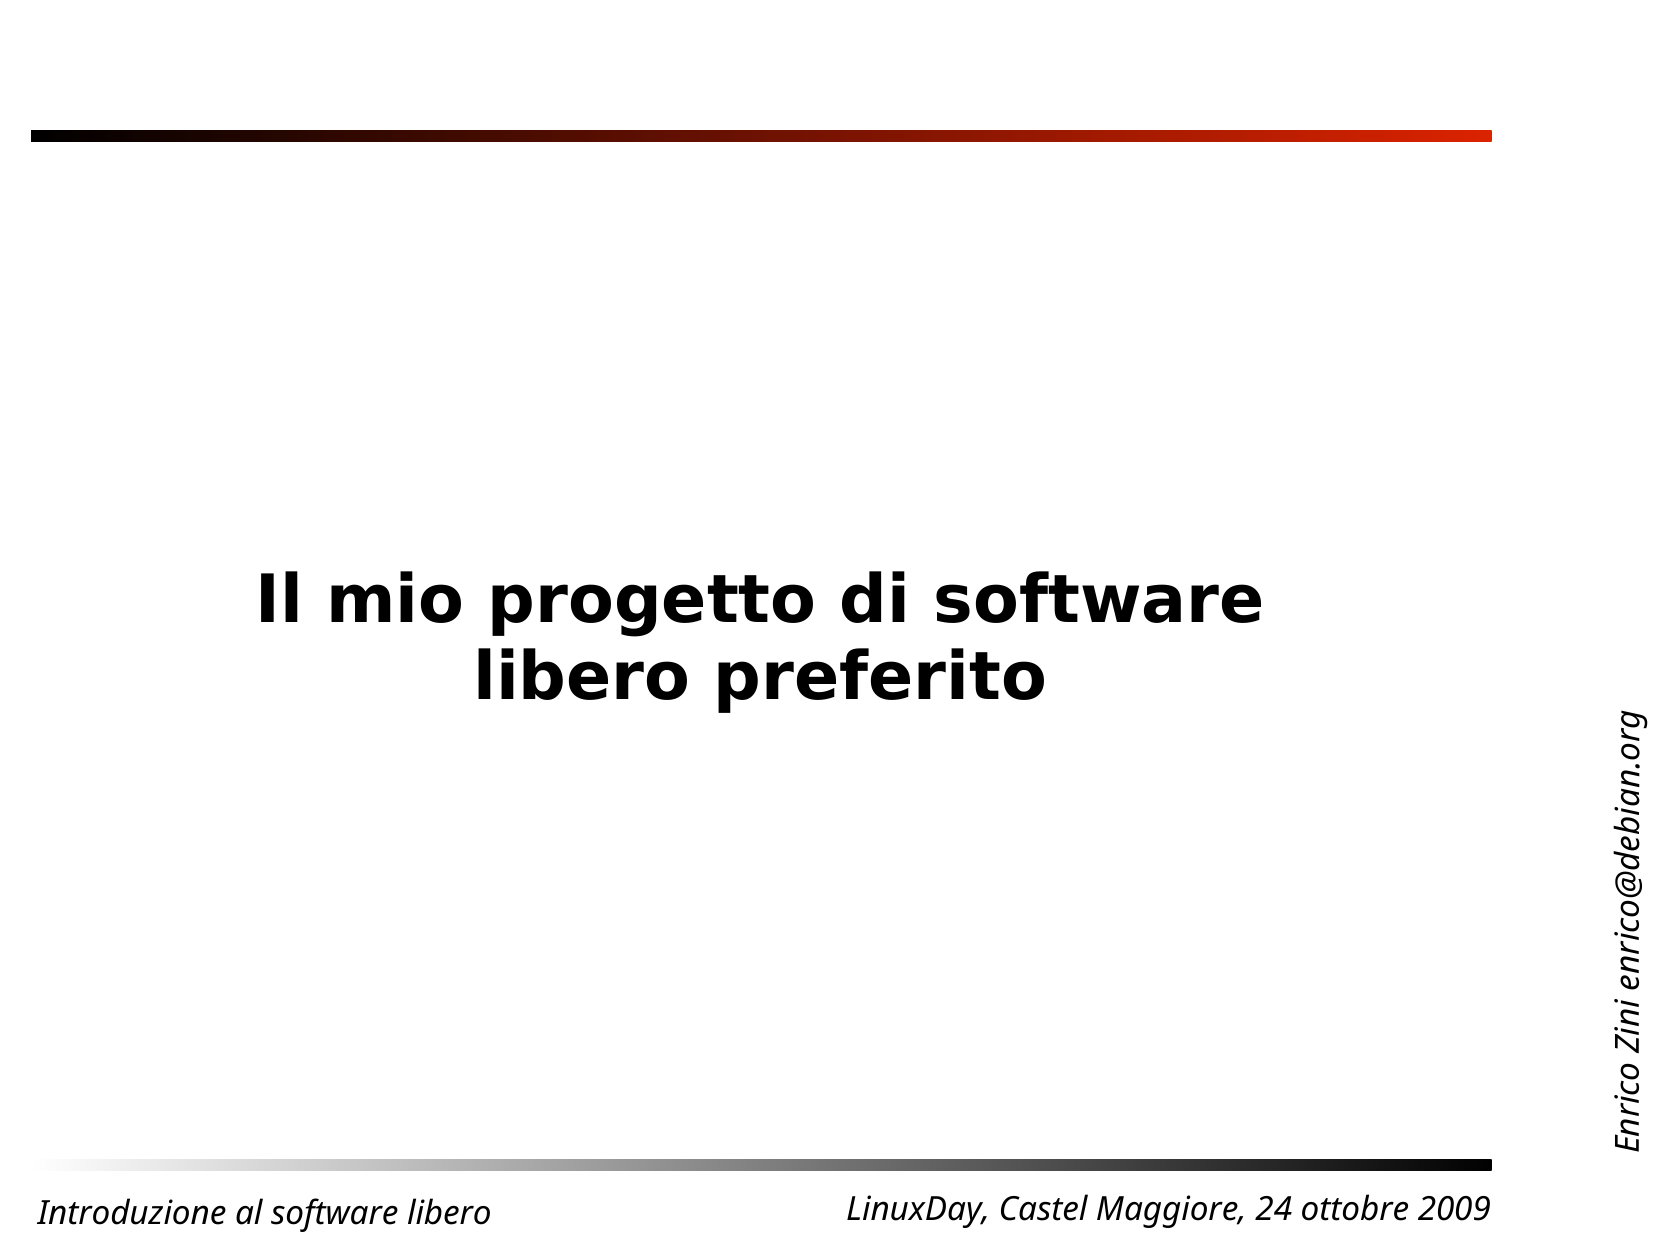

Il mio progetto di software libero preferito